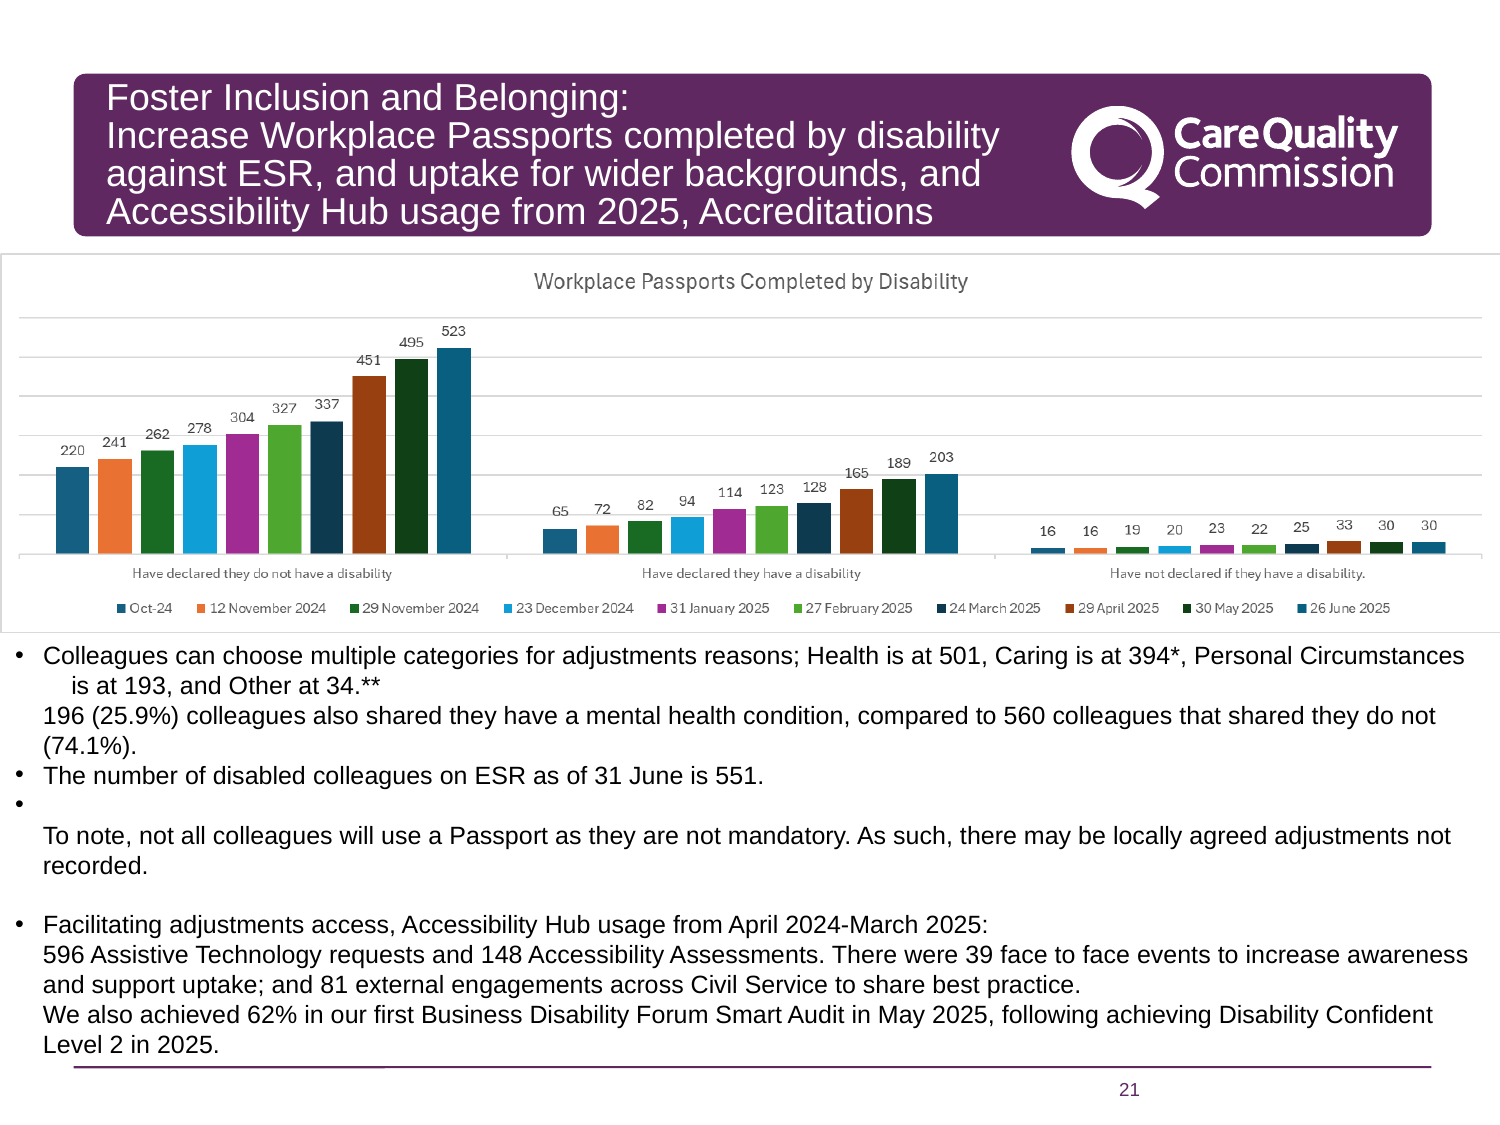

# Foster Inclusion and Belonging: Increase Workplace Passports completed by disability against ESR, and uptake for wider backgrounds, and Accessibility Hub usage from 2025, Accreditations
Colleagues can choose multiple categories for adjustments reasons; Health is at 501, Caring is at 394*, Personal Circumstances is at 193, and Other at 34.**
 196 (25.9%) colleagues also shared they have a mental health condition, compared to 560 colleagues that shared they do not
 (74.1%).
The number of disabled colleagues on ESR as of 31 June is 551.
 To note, not all colleagues will use a Passport as they are not mandatory. As such, there may be locally agreed adjustments not
 recorded.
Facilitating adjustments access, Accessibility Hub usage from April 2024-March 2025:
 596 Assistive Technology requests and 148 Accessibility Assessments. There were 39 face to face events to increase awareness
 and support uptake; and 81 external engagements across Civil Service to share best practice.
 We also achieved 62% in our first Business Disability Forum Smart Audit in May 2025, following achieving Disability Confident
 Level 2 in 2025.